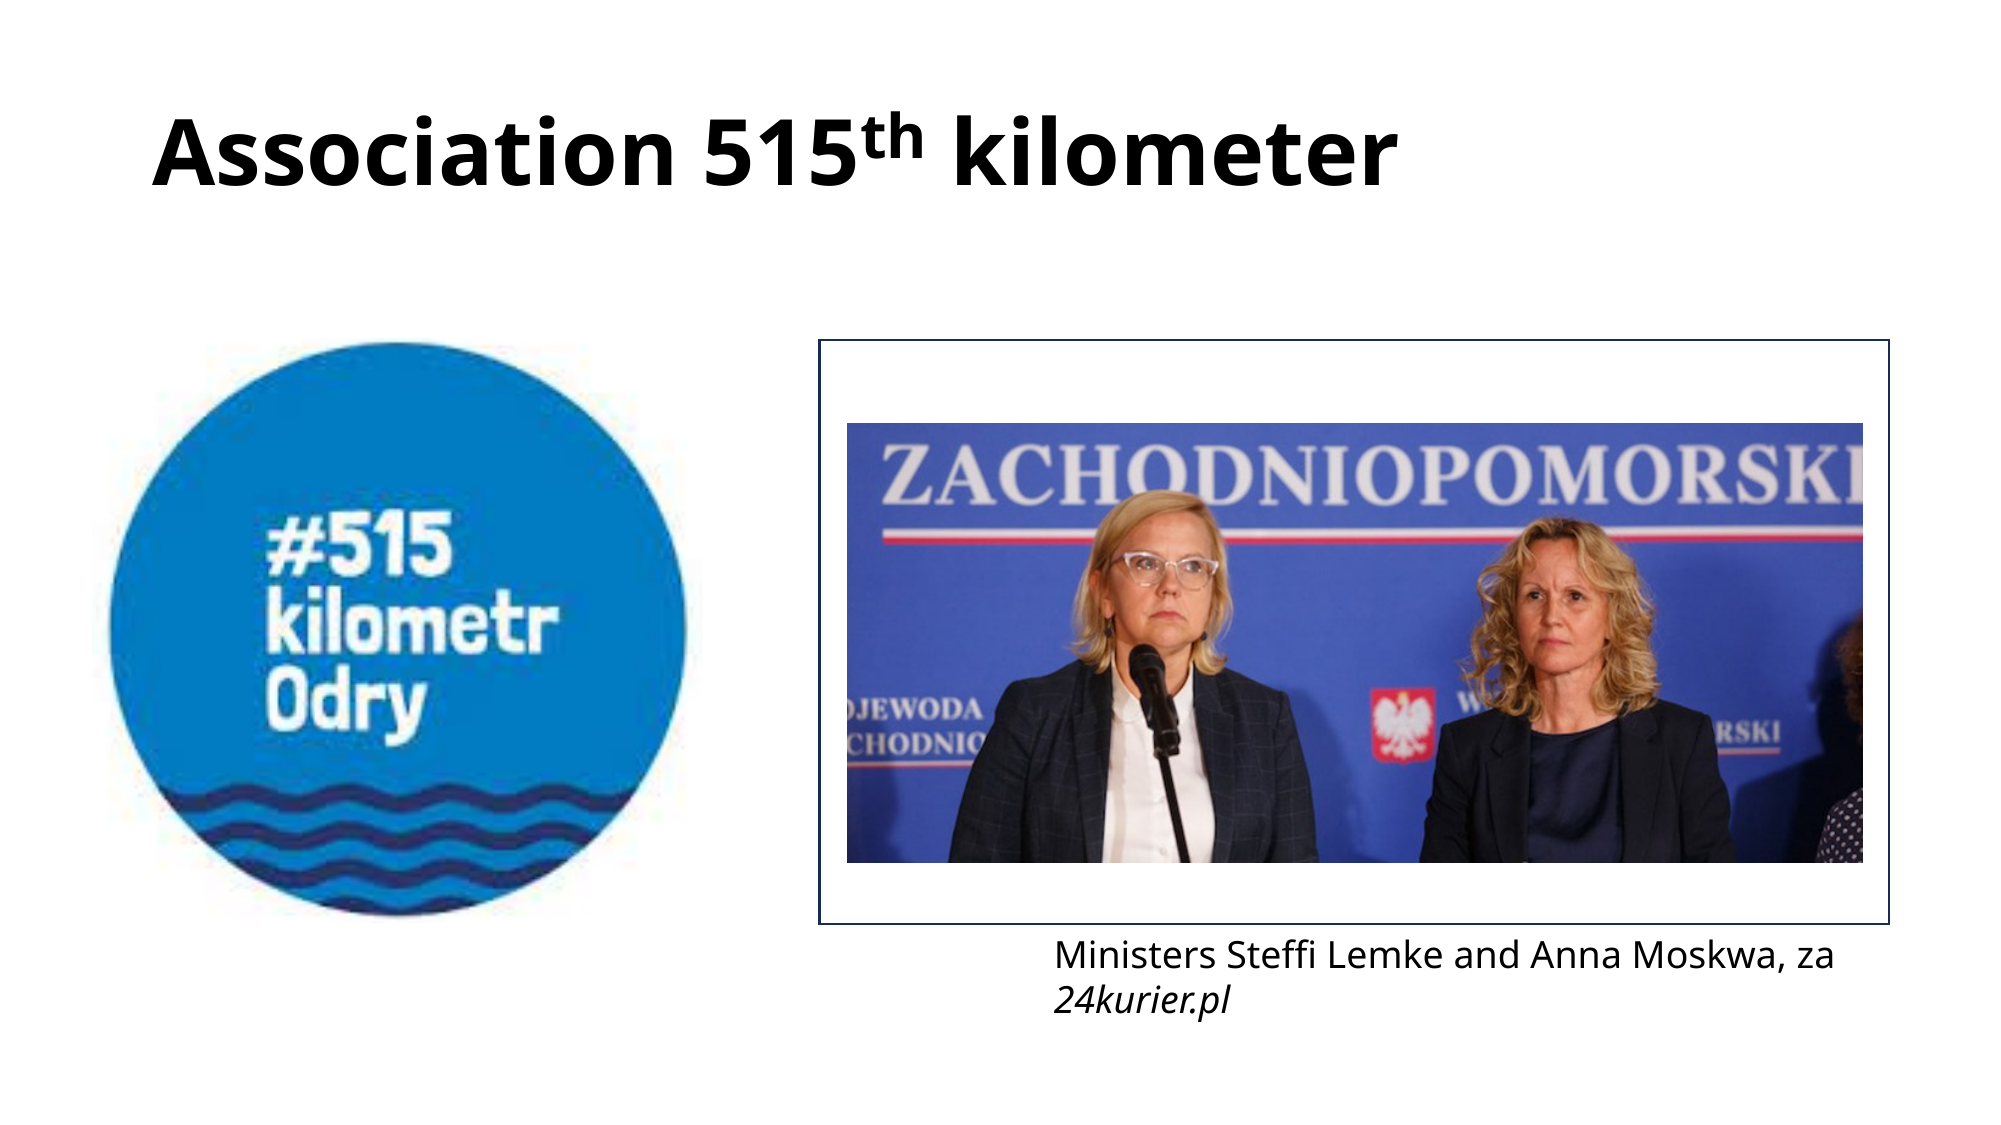

# Association 515th kilometer
Ministers Steffi Lemke and Anna Moskwa, za 24kurier.pl